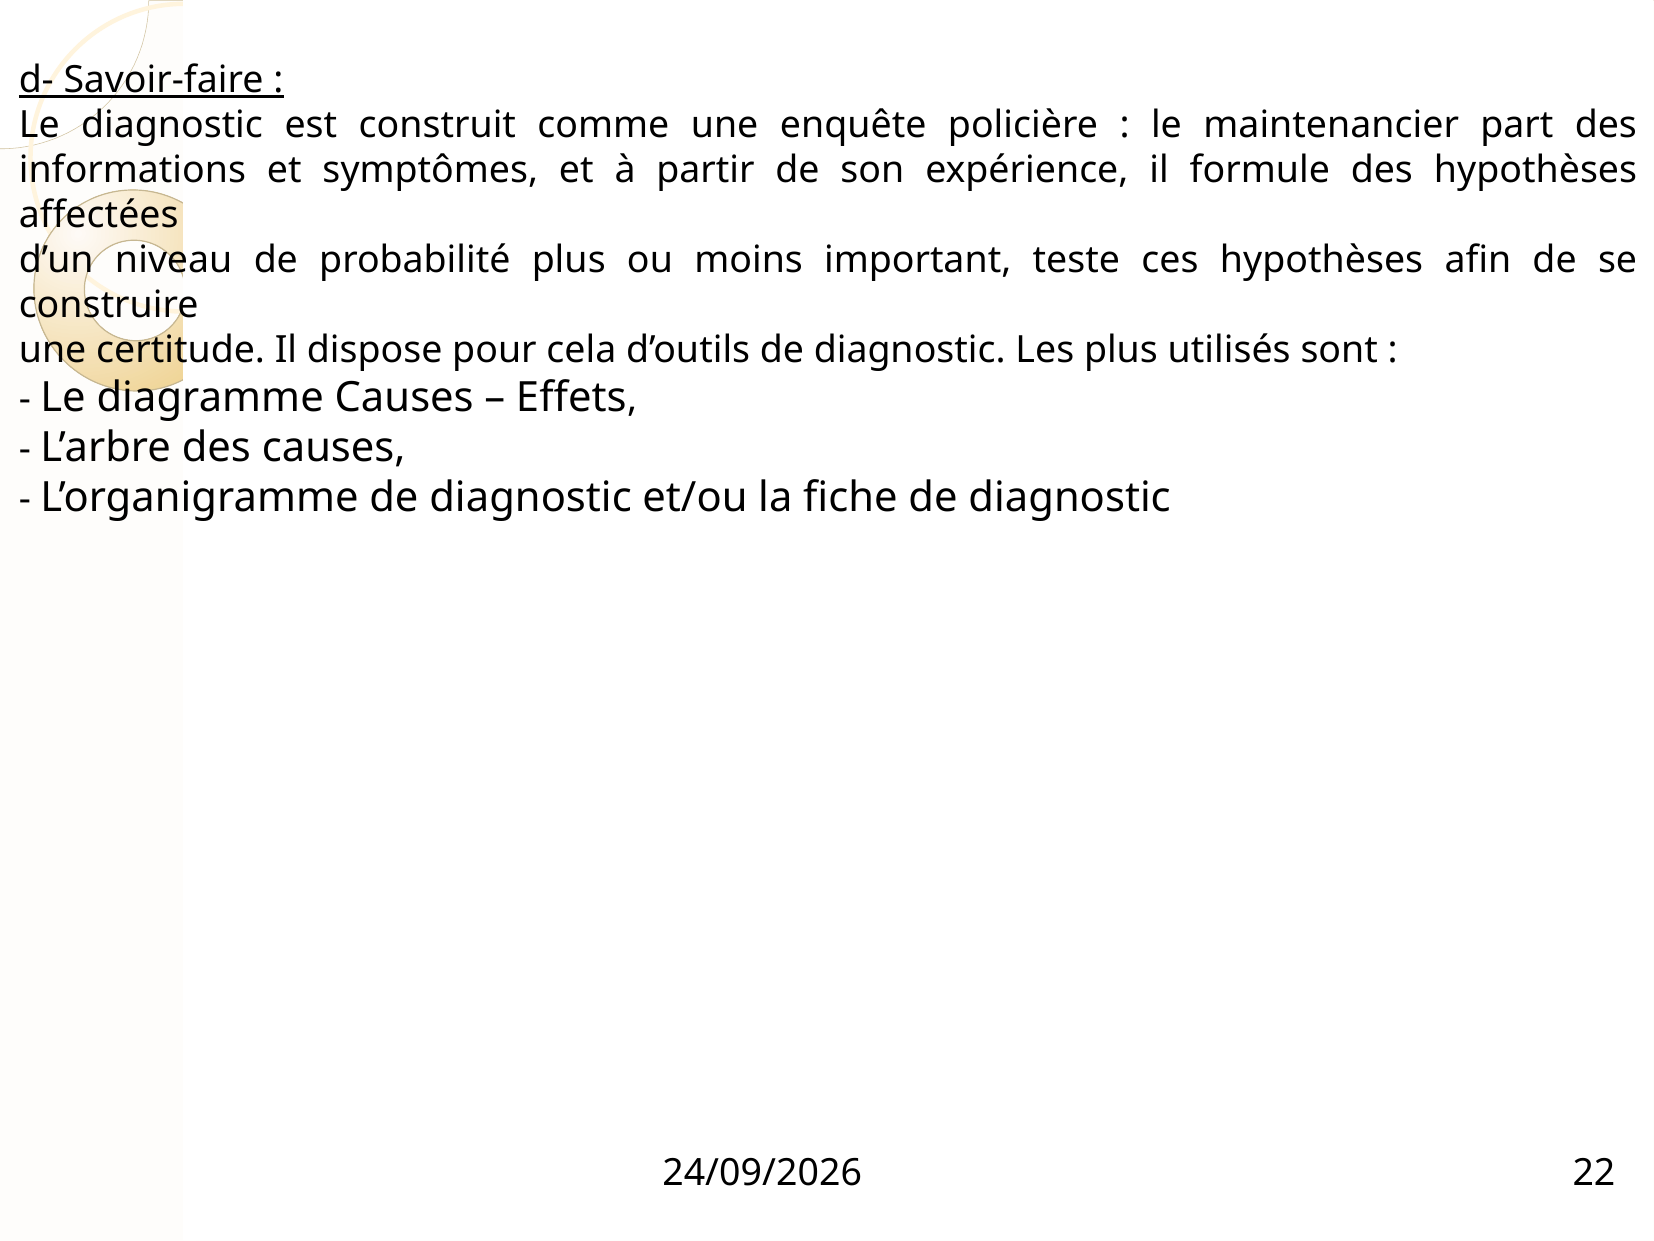

d- Savoir-faire :
Le diagnostic est construit comme une enquête policière : le maintenancier part des informations et symptômes, et à partir de son expérience, il formule des hypothèses affectées
d’un niveau de probabilité plus ou moins important, teste ces hypothèses afin de se construire
une certitude. Il dispose pour cela d’outils de diagnostic. Les plus utilisés sont :
- Le diagramme Causes – Effets,
- L’arbre des causes,
- L’organigramme de diagnostic et/ou la fiche de diagnostic